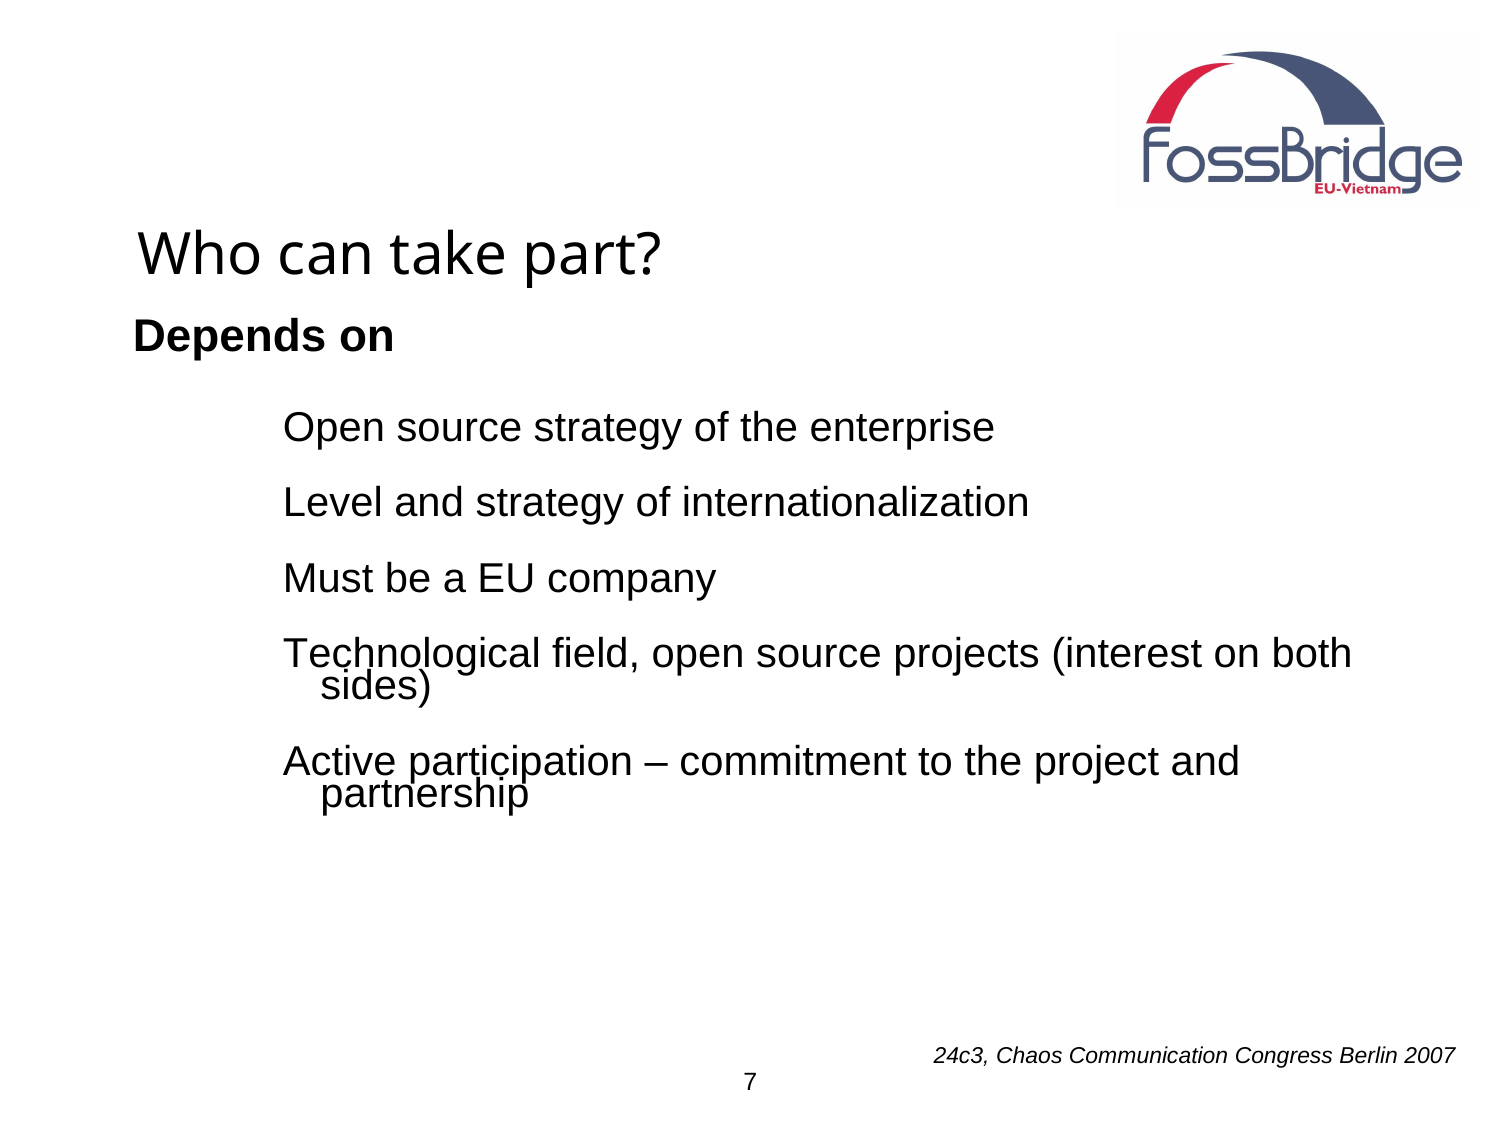

# Who can take part?
Depends on
Open source strategy of the enterprise
Level and strategy of internationalization
Must be a EU company
Technological field, open source projects (interest on both sides)
Active participation – commitment to the project and partnership